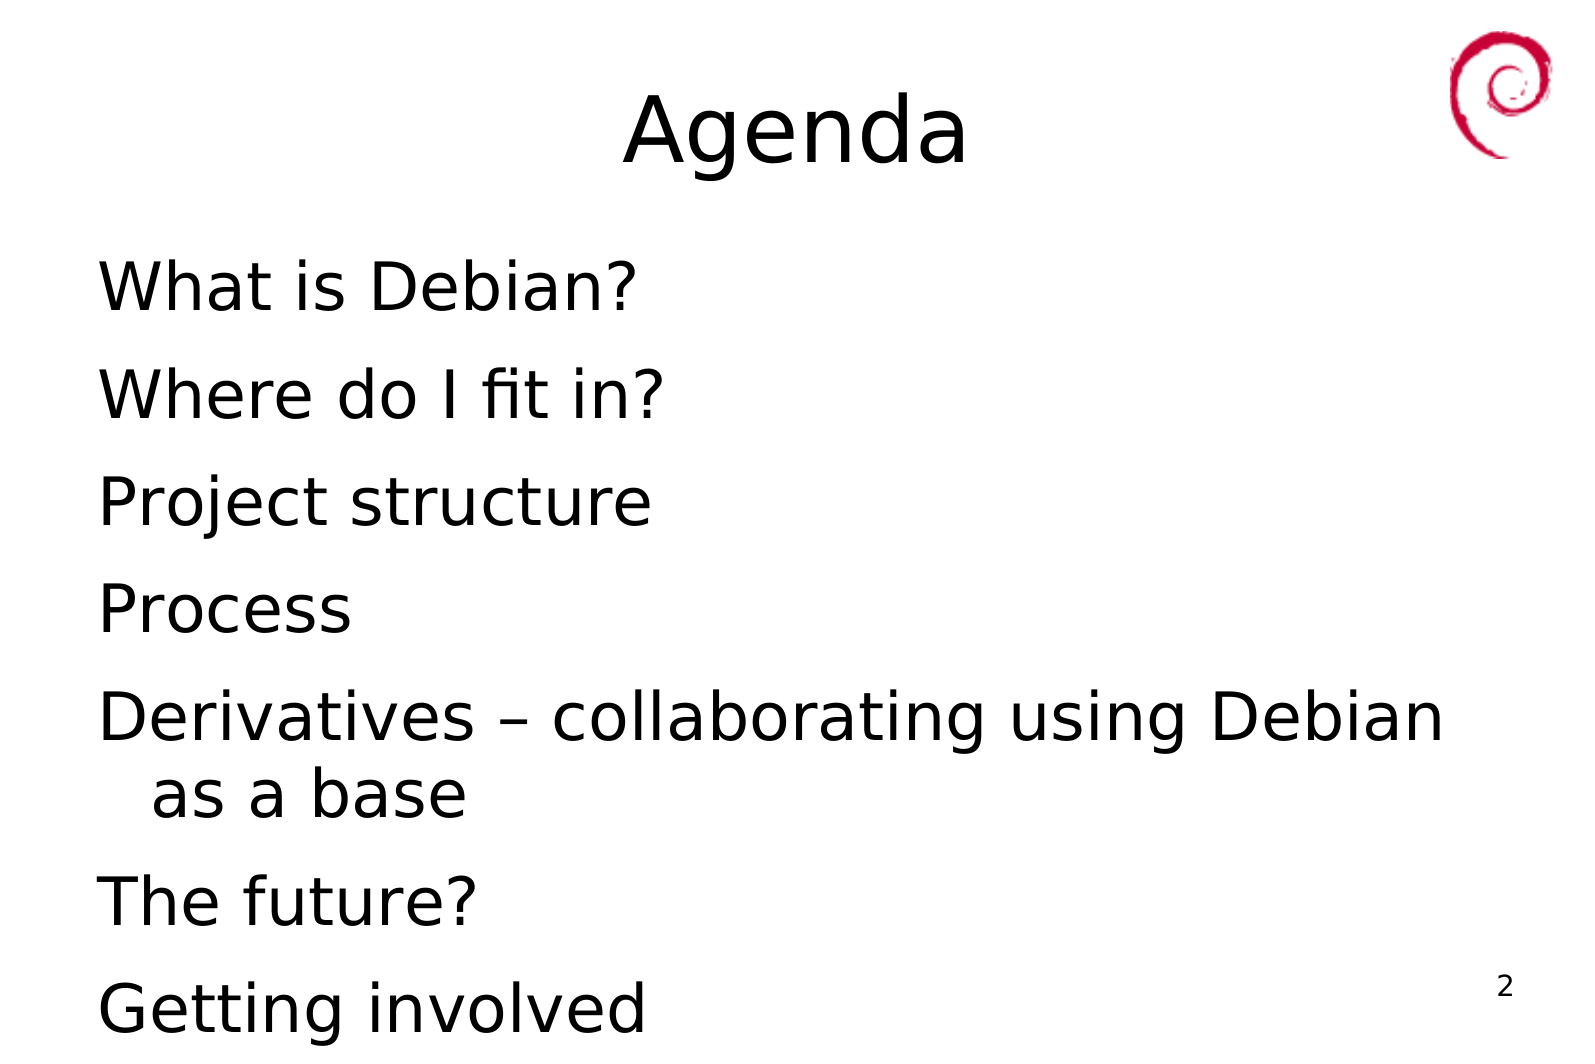

# Agenda
What is Debian?
Where do I fit in?
Project structure
Process
Derivatives – collaborating using Debian as a base
The future?
Getting involved
2